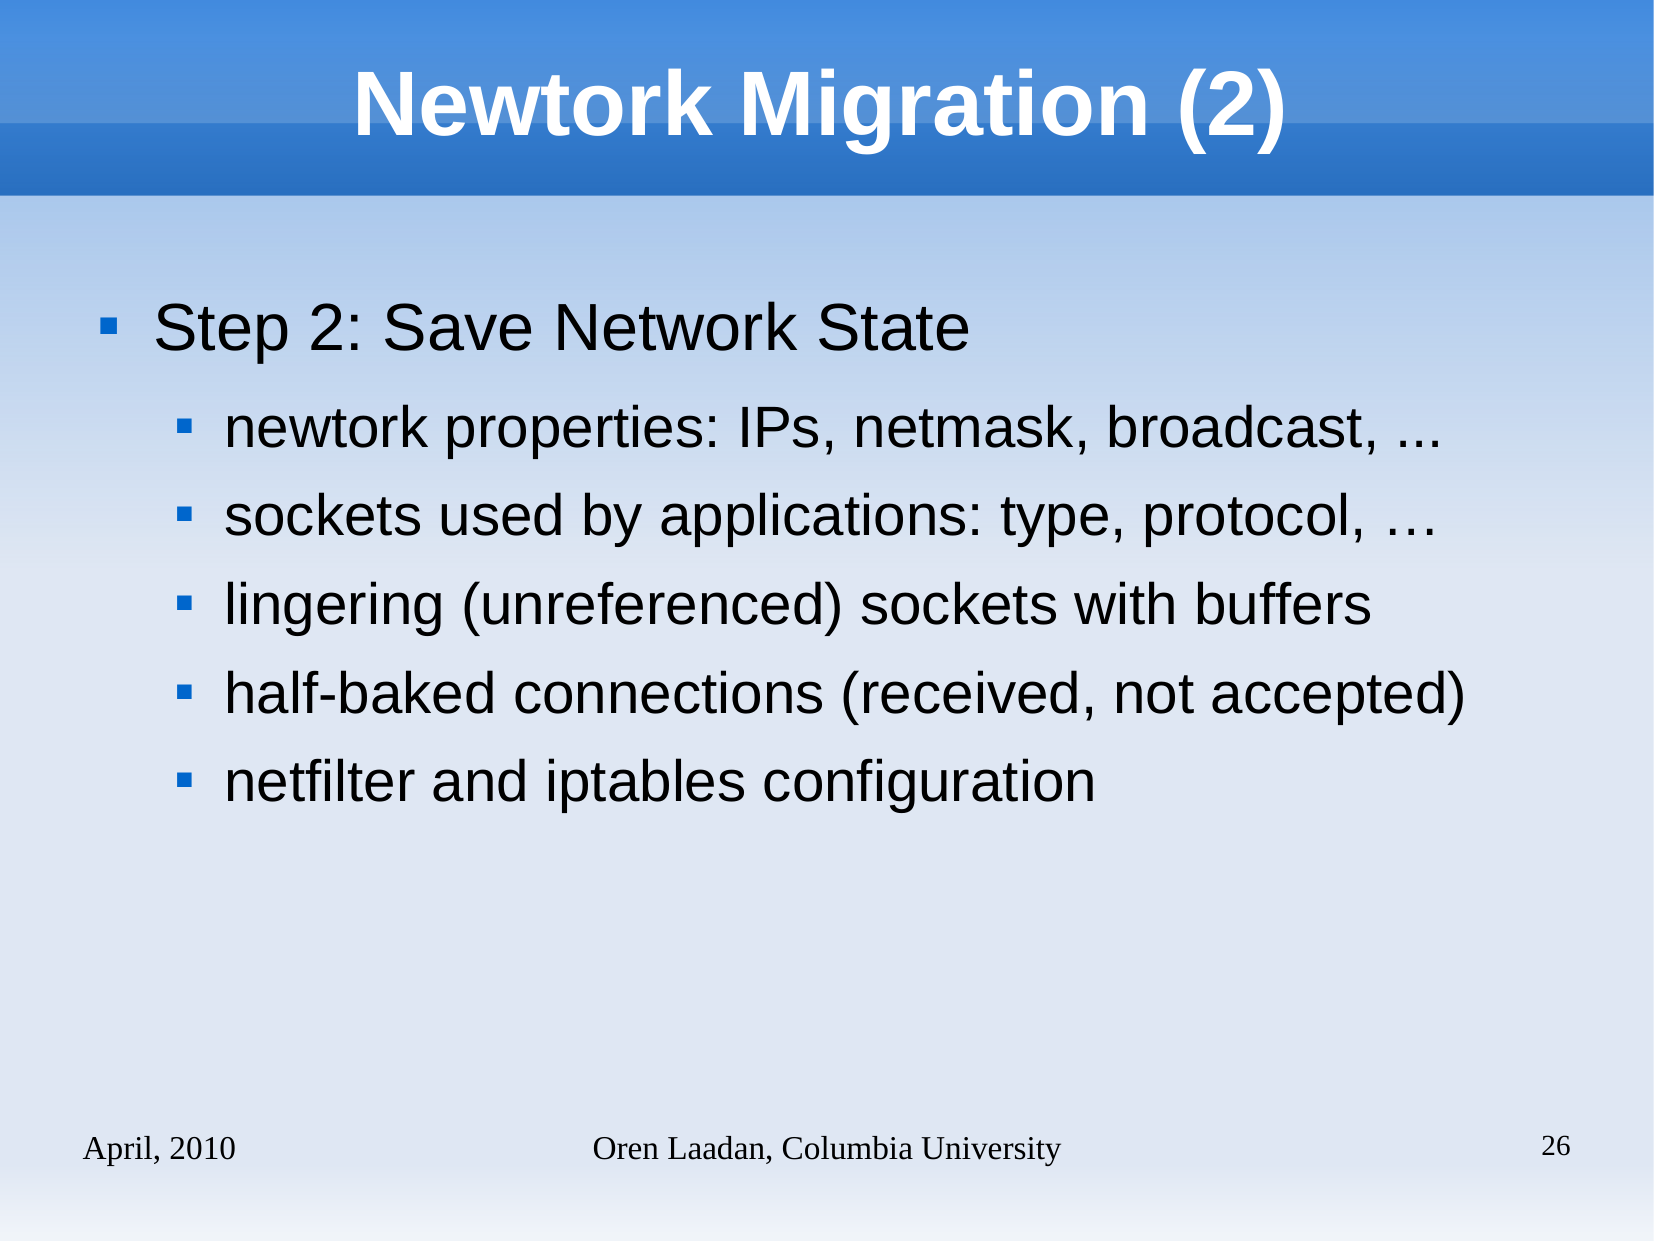

# Newtork Migration (2)
Step 2: Save Network State
newtork properties: IPs, netmask, broadcast, ...
sockets used by applications: type, protocol, …
lingering (unreferenced) sockets with buffers
half-baked connections (received, not accepted)
netfilter and iptables configuration
26